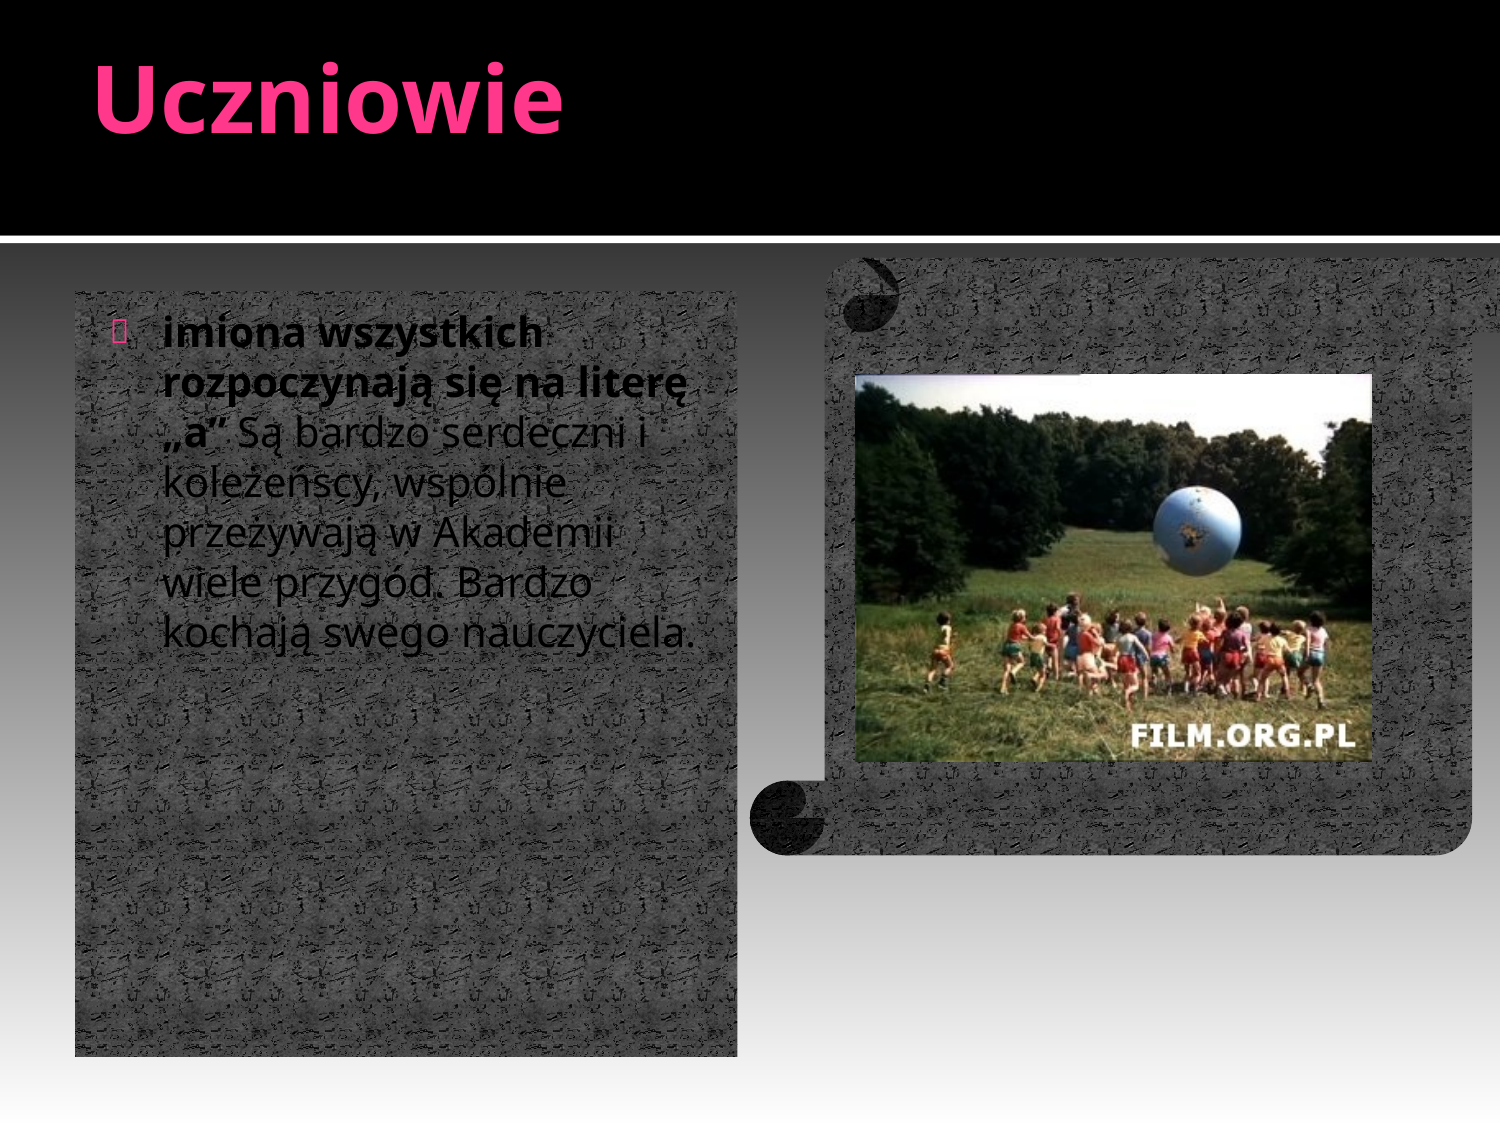

# Uczniowie
imiona wszystkich rozpoczynają się na literę „a” Są bardzo serdeczni i koleżeńscy, wspólnie przeżywają w Akademii wiele przygód. Bardzo kochają swego nauczyciela.